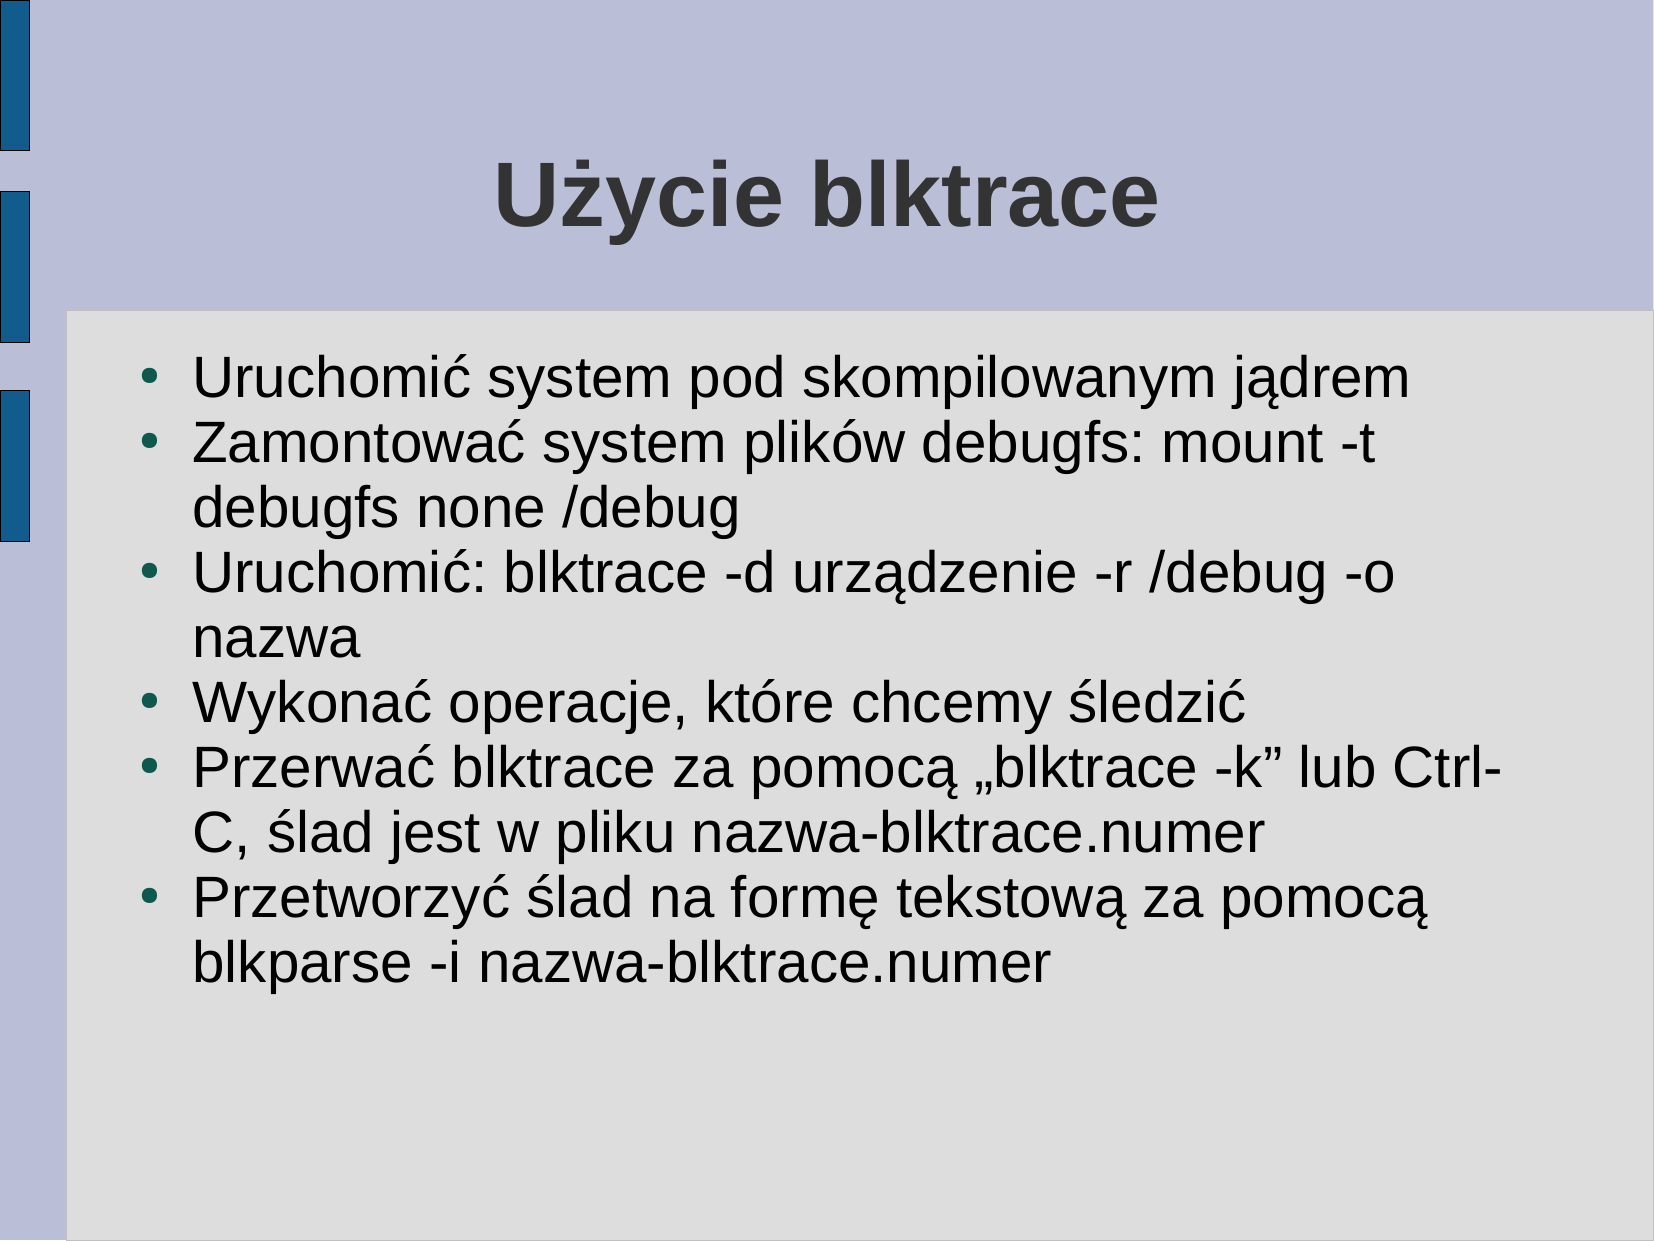

# Użycie blktrace
Uruchomić system pod skompilowanym jądrem
Zamontować system plików debugfs: mount -t debugfs none /debug
Uruchomić: blktrace -d urządzenie -r /debug -o nazwa
Wykonać operacje, które chcemy śledzić
Przerwać blktrace za pomocą „blktrace -k” lub Ctrl-C, ślad jest w pliku nazwa-blktrace.numer
Przetworzyć ślad na formę tekstową za pomocą blkparse -i nazwa-blktrace.numer